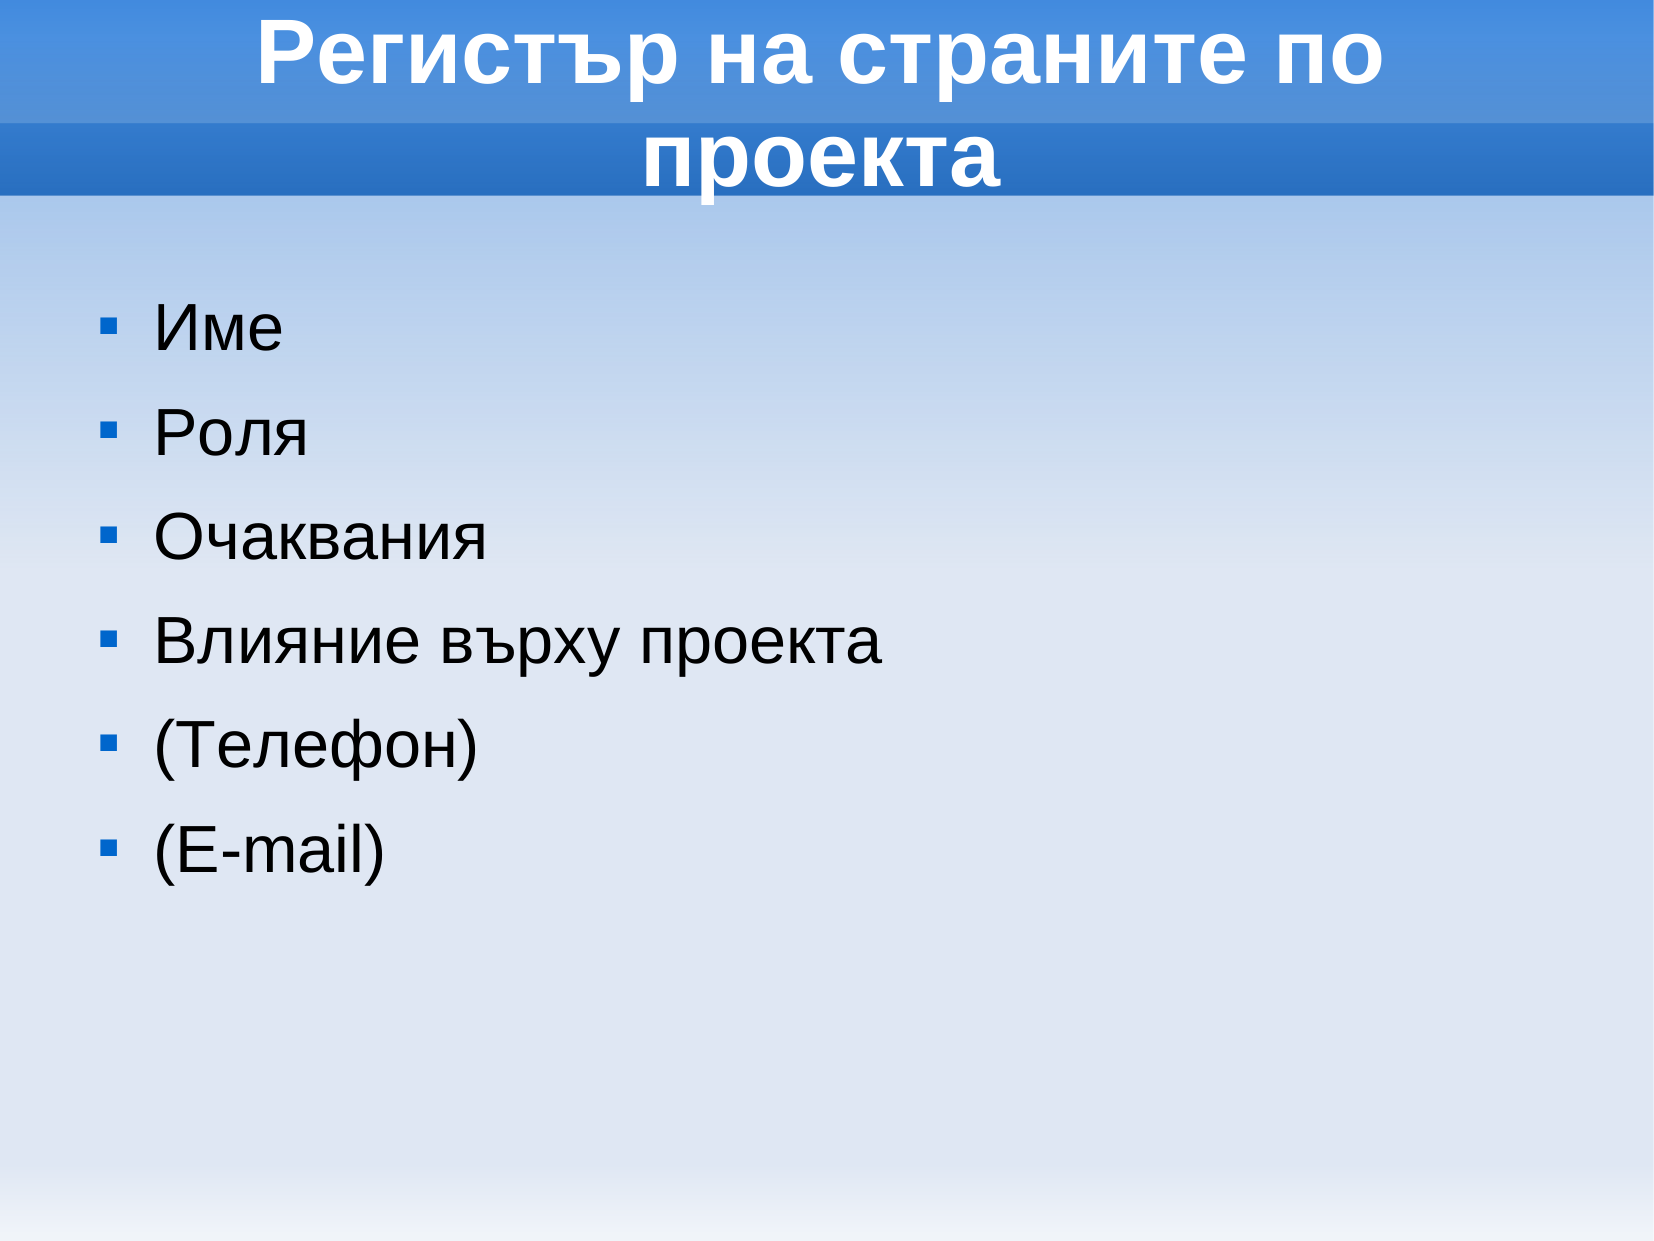

# Регистър на страните по проекта
Име
Роля
Очаквания
Влияние върху проекта
(Телефон)
(E-mail)